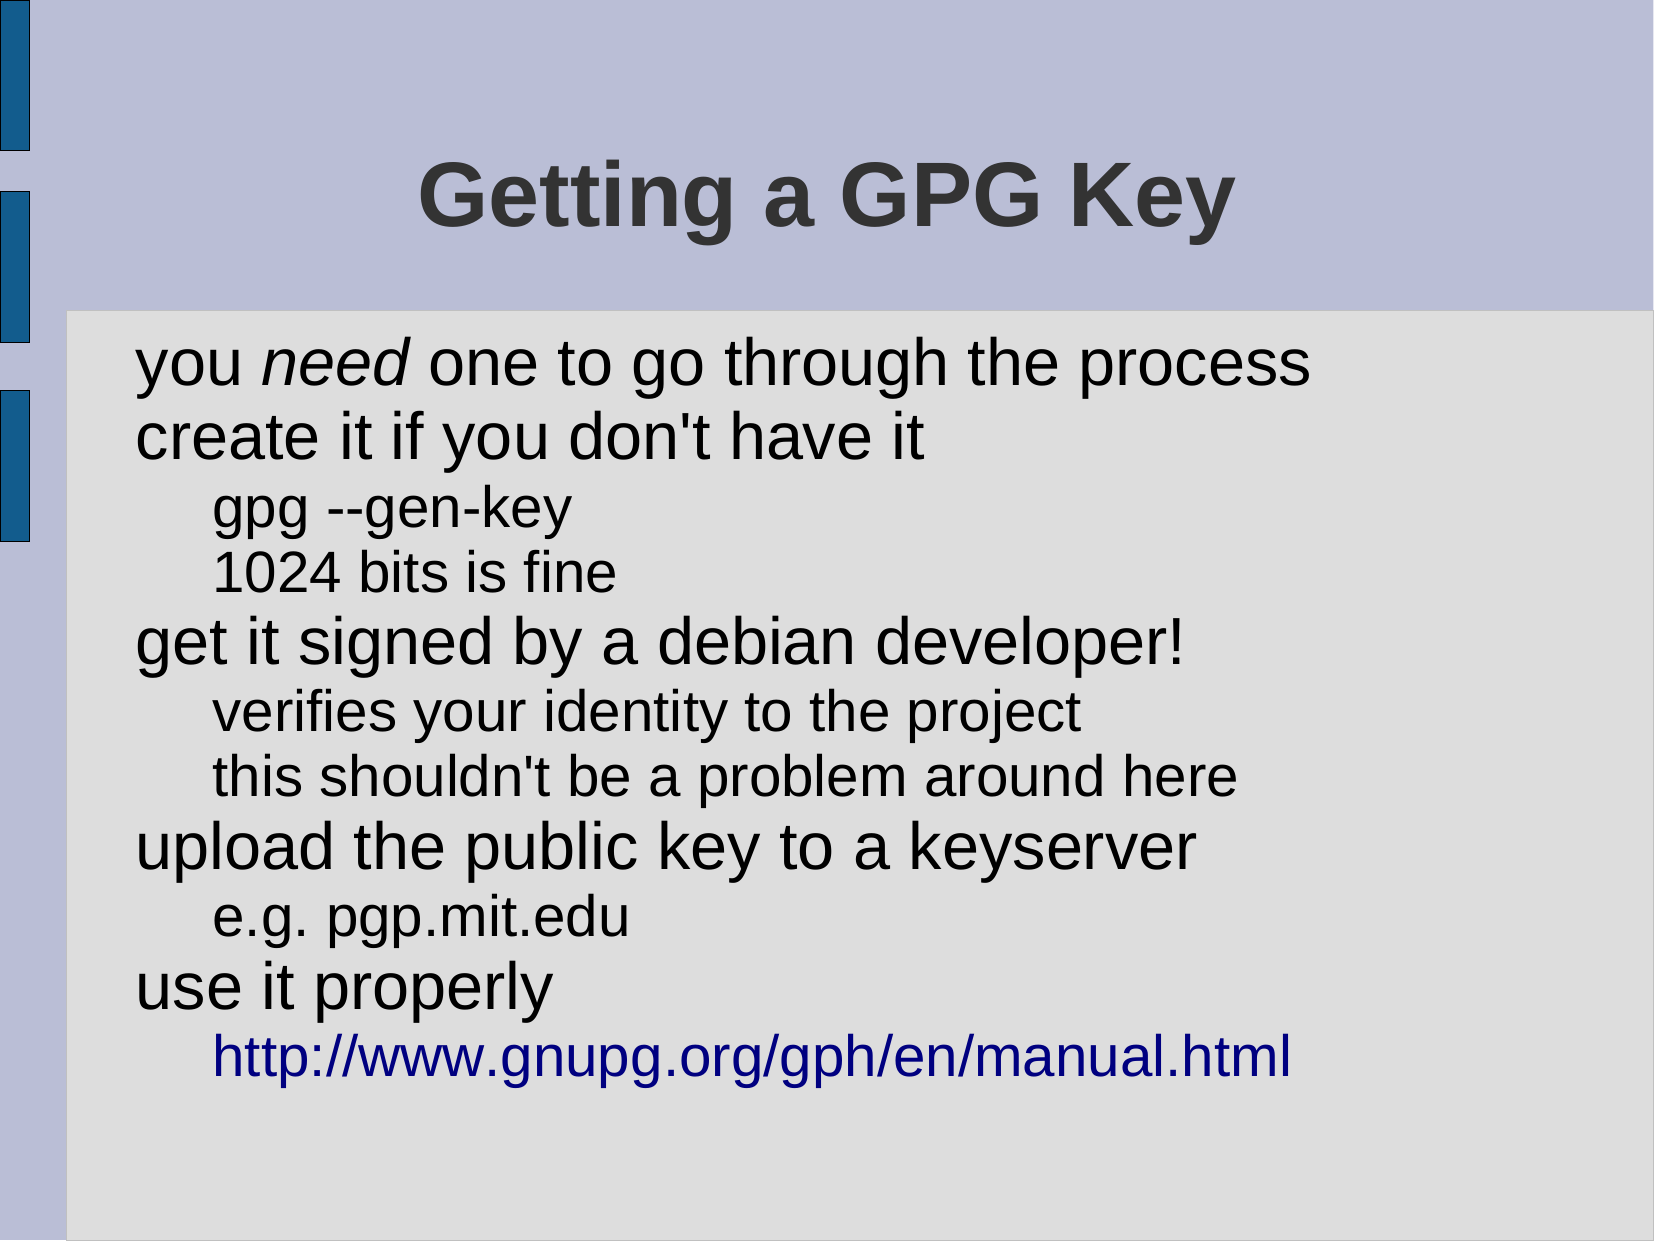

# Getting a GPG Key
you need one to go through the process
create it if you don't have it
gpg --gen-key
1024 bits is fine
get it signed by a debian developer!
verifies your identity to the project
this shouldn't be a problem around here
upload the public key to a keyserver
e.g. pgp.mit.edu
use it properly
http://www.gnupg.org/gph/en/manual.html